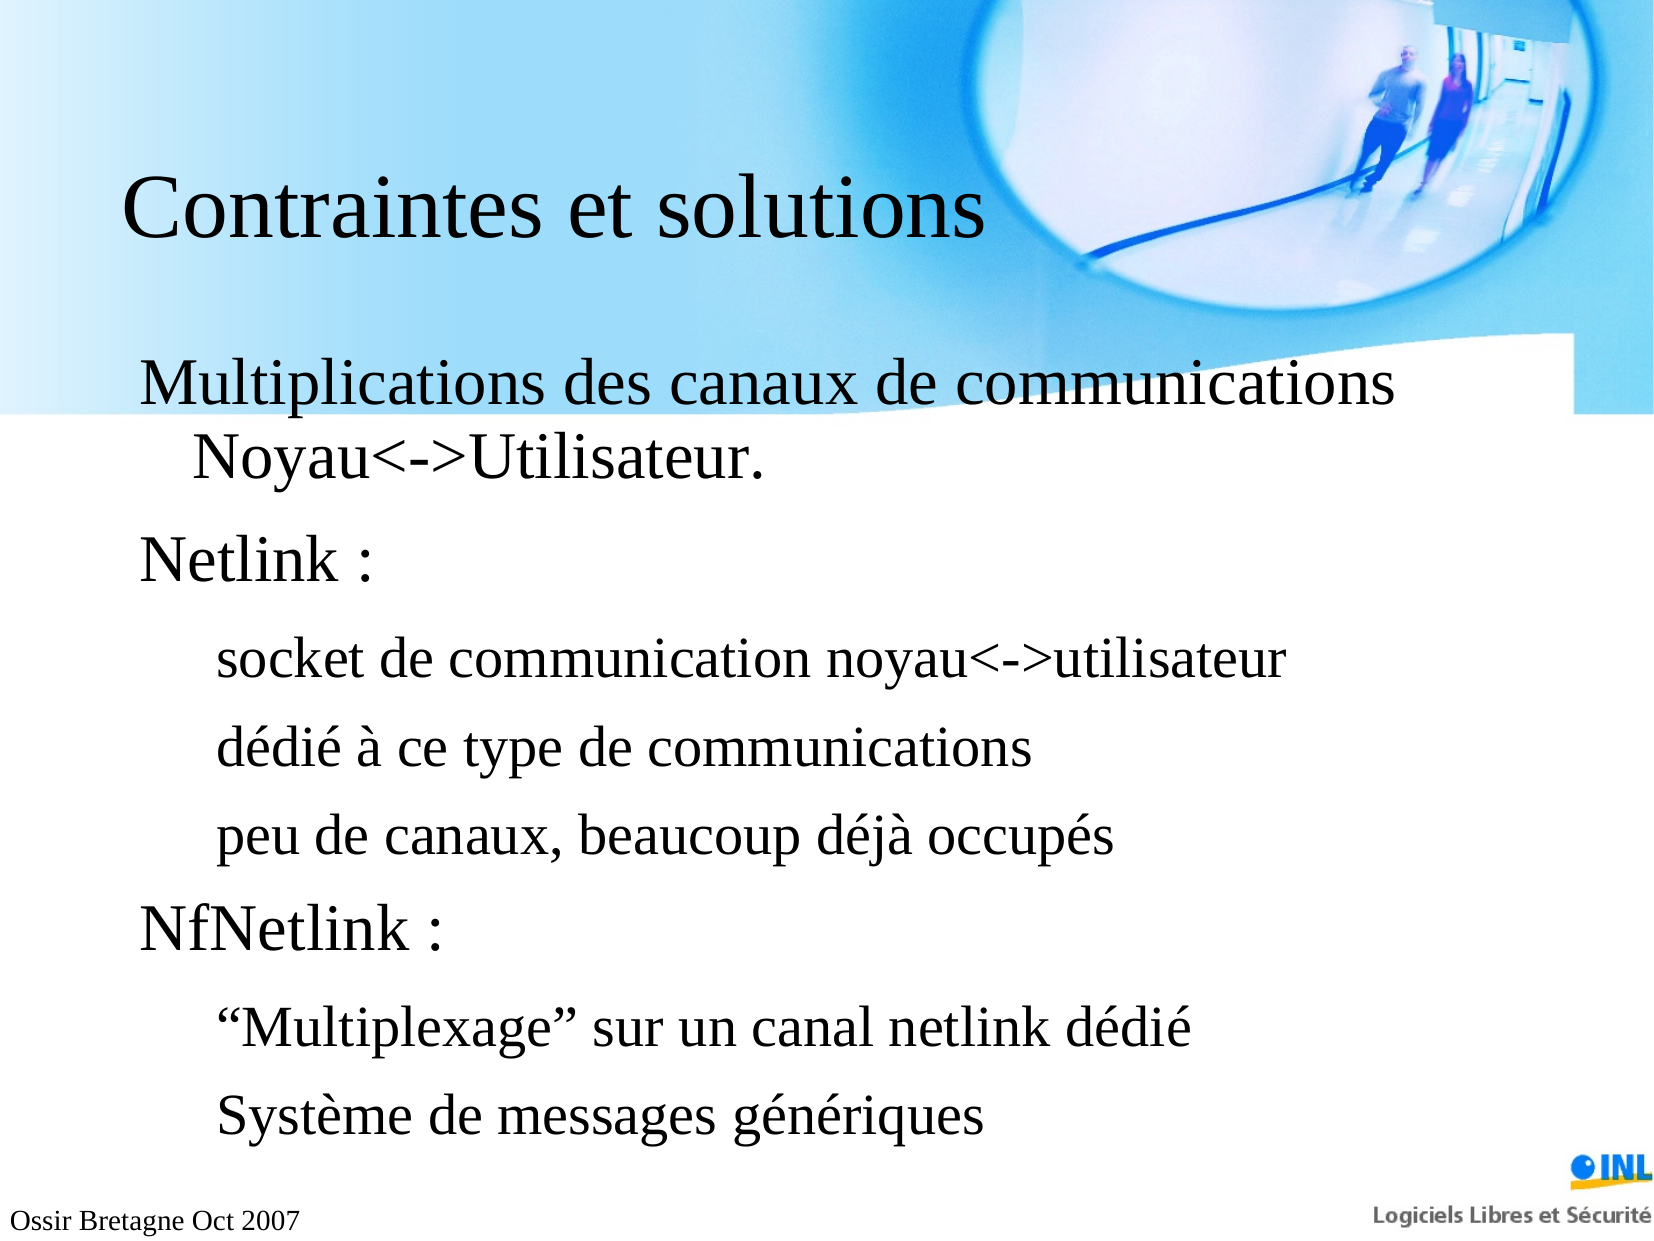

# Contraintes et solutions
Multiplications des canaux de communications Noyau<->Utilisateur.
Netlink :
socket de communication noyau<->utilisateur
dédié à ce type de communications
peu de canaux, beaucoup déjà occupés
NfNetlink :
“Multiplexage” sur un canal netlink dédié
Système de messages génériques